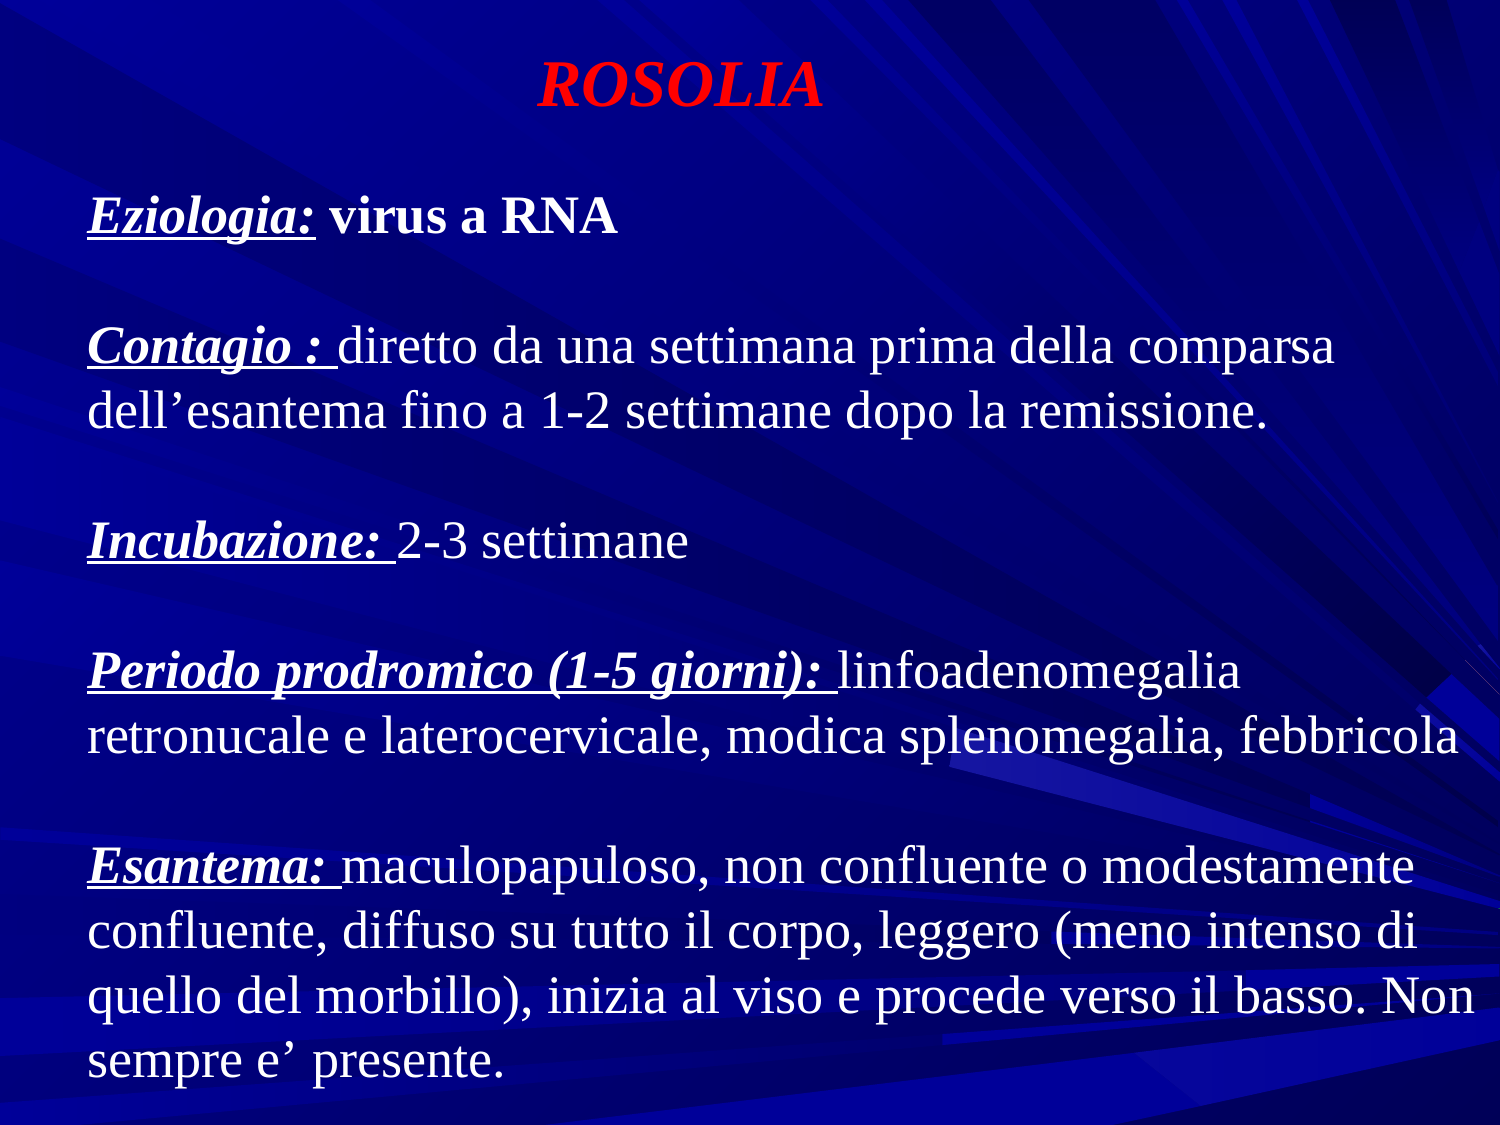

ROSOLIA
Eziologia: virus a RNA
Contagio : diretto da una settimana prima della comparsa dell’esantema fino a 1-2 settimane dopo la remissione.
Incubazione: 2-3 settimane
Periodo prodromico (1-5 giorni): linfoadenomegalia retronucale e laterocervicale, modica splenomegalia, febbricola
Esantema: maculopapuloso, non confluente o modestamente confluente, diffuso su tutto il corpo, leggero (meno intenso di quello del morbillo), inizia al viso e procede verso il basso. Non sempre e’ presente.